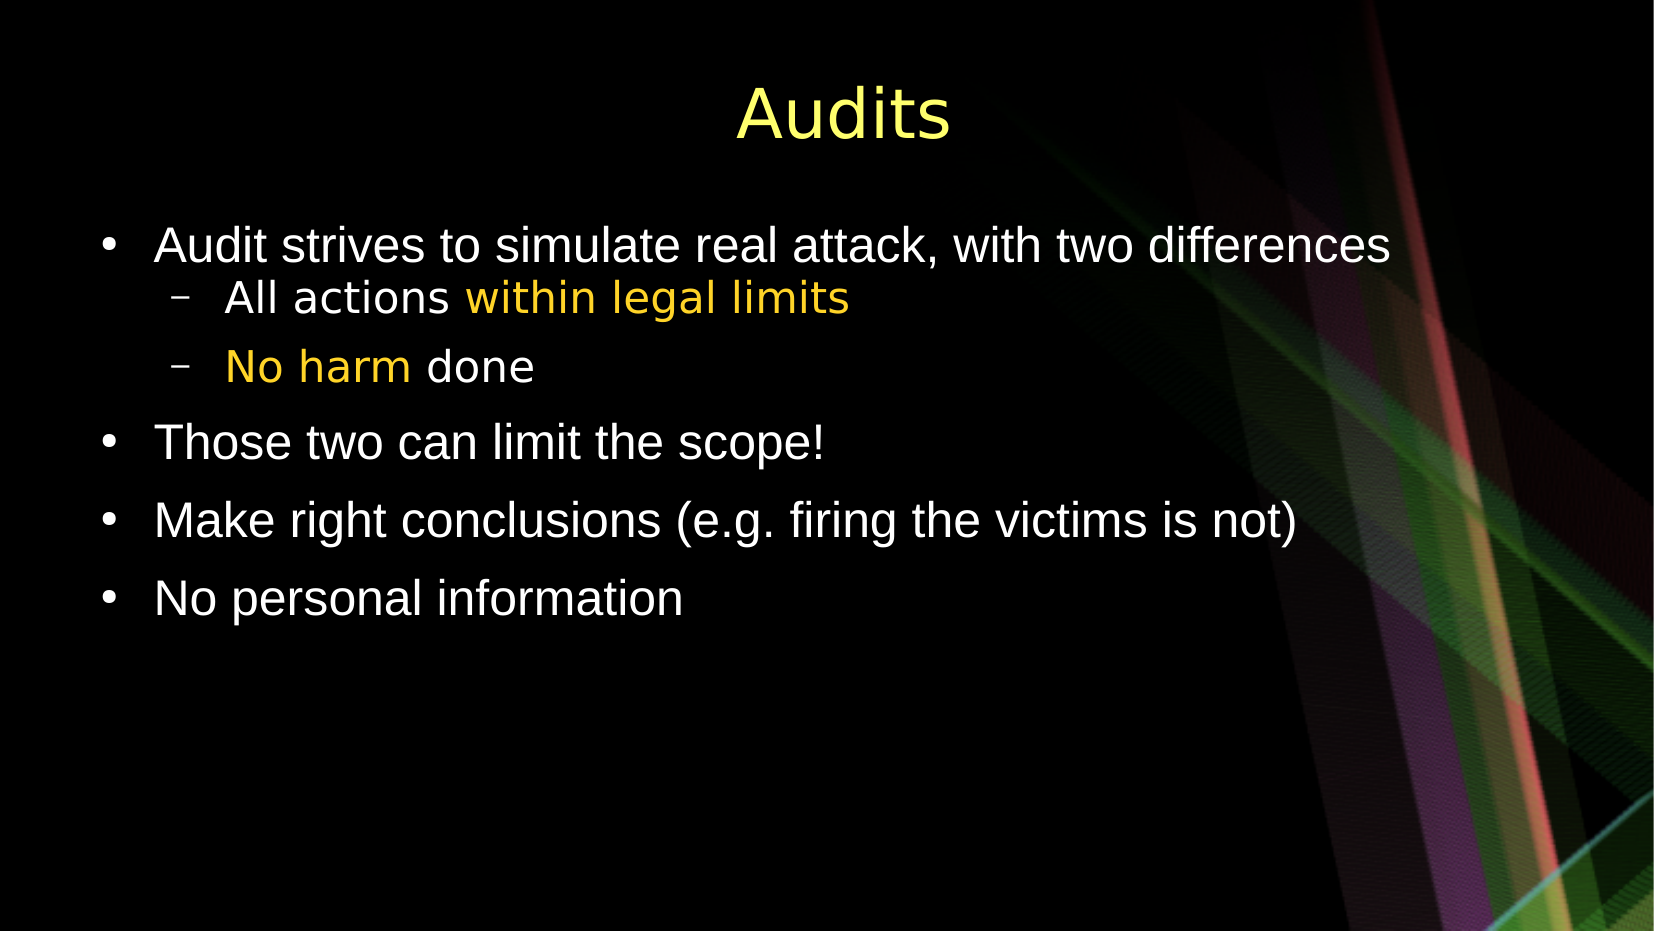

# Audits
Audit strives to simulate real attack, with two differences
All actions within legal limits
No harm done
Those two can limit the scope!
Make right conclusions (e.g. firing the victims is not)
No personal information